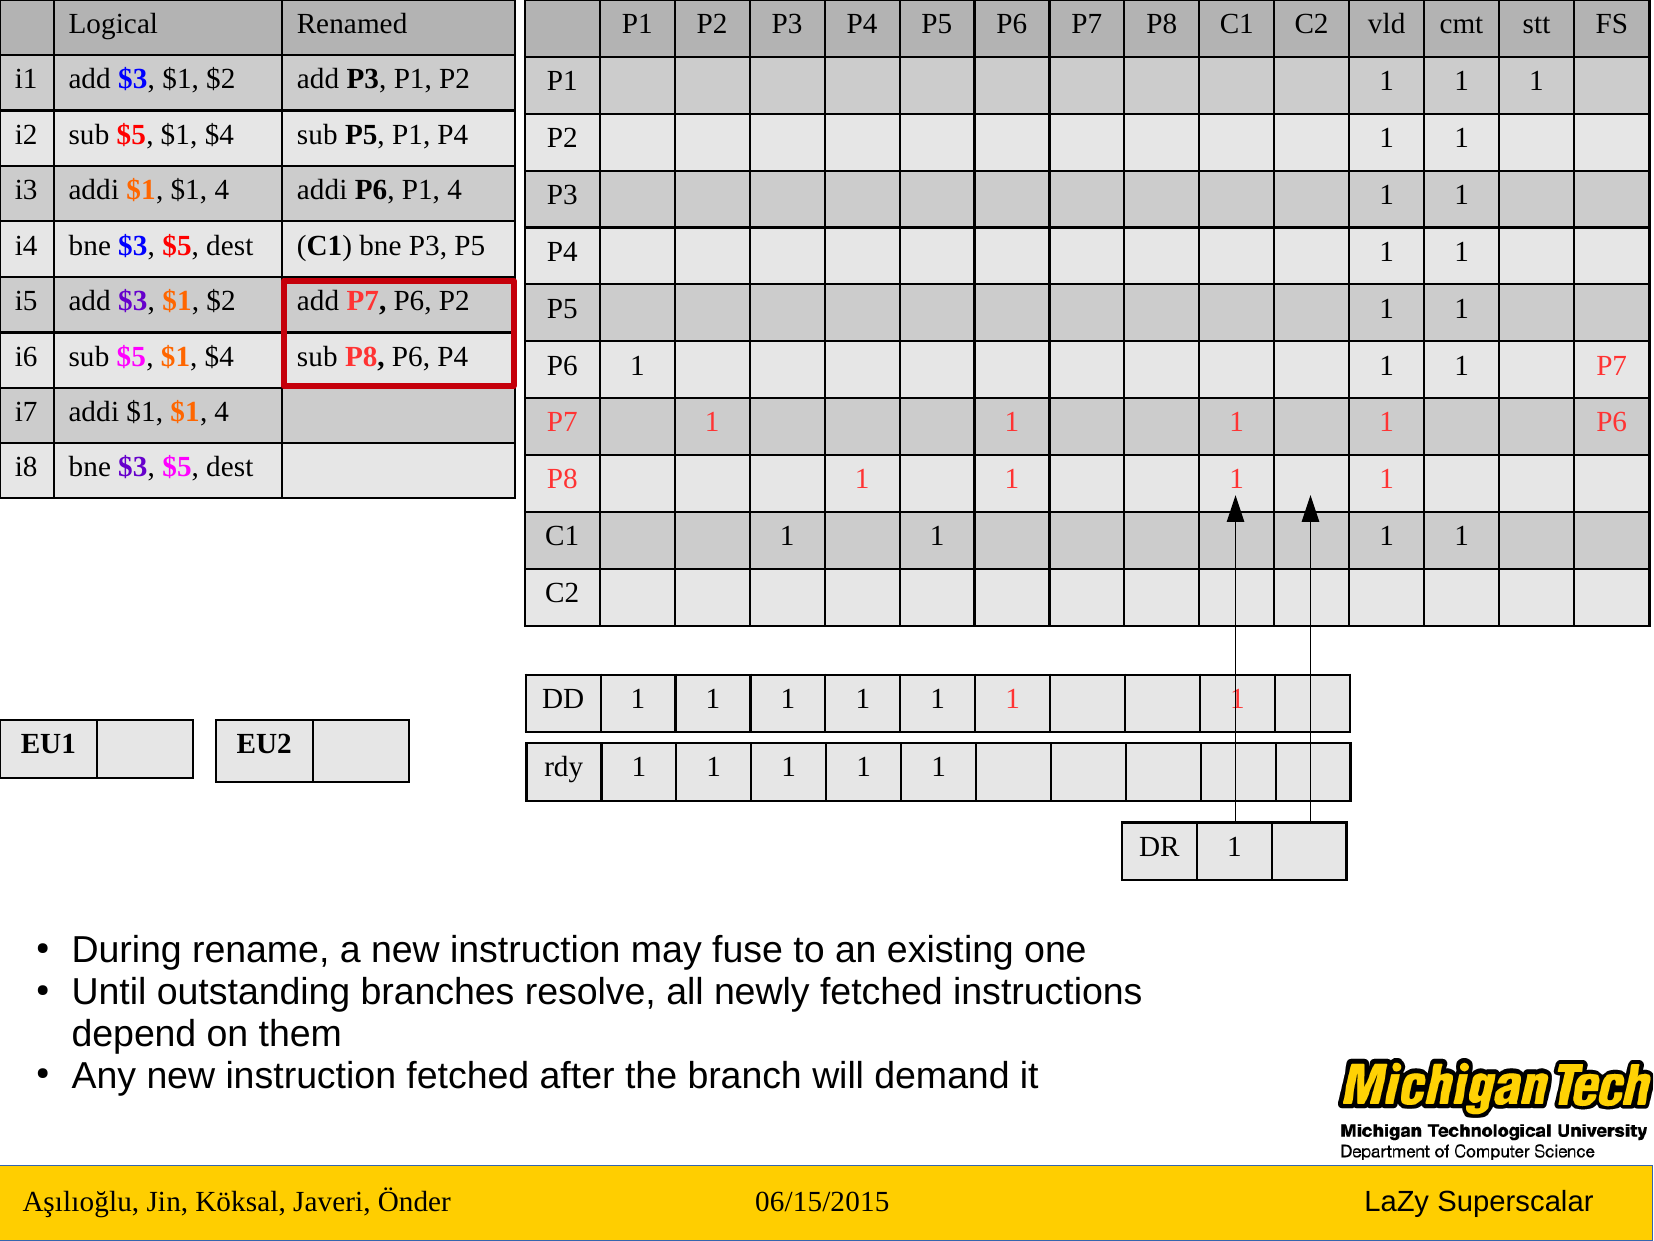

| | Logical | Renamed |
| --- | --- | --- |
| i1 | add $3, $1, $2 | add P3, P1, P2 |
| i2 | sub $5, $1, $4 | sub P5, P1, P4 |
| i3 | addi $1, $1, 4 | addi P6, P1, 4 |
| i4 | bne $3, $5, dest | (C1) bne P3, P5 |
| i5 | add $3, $1, $2 | add P7, P6, P2 |
| i6 | sub $5, $1, $4 | sub P8, P6, P4 |
| i7 | addi $1, $1, 4 | |
| i8 | bne $3, $5, dest | |
| | P1 | P2 | P3 | P4 | P5 | P6 | P7 | P8 | C1 | C2 | vld | cmt | stt | FS |
| --- | --- | --- | --- | --- | --- | --- | --- | --- | --- | --- | --- | --- | --- | --- |
| P1 | | | | | | | | | | | 1 | 1 | 1 | |
| P2 | | | | | | | | | | | 1 | 1 | | |
| P3 | | | | | | | | | | | 1 | 1 | | |
| P4 | | | | | | | | | | | 1 | 1 | | |
| P5 | | | | | | | | | | | 1 | 1 | | |
| P6 | 1 | | | | | | | | | | 1 | 1 | | P7 |
| P7 | | 1 | | | | 1 | | | 1 | | 1 | | | P6 |
| P8 | | | | 1 | | 1 | | | 1 | | 1 | | | |
| C1 | | | 1 | | 1 | | | | | | 1 | 1 | | |
| C2 | | | | | | | | | | | | | | |
| DD | 1 | 1 | 1 | 1 | 1 | 1 | | | 1 | |
| --- | --- | --- | --- | --- | --- | --- | --- | --- | --- | --- |
| EU1 | |
| --- | --- |
| EU2 | |
| --- | --- |
| rdy | 1 | 1 | 1 | 1 | 1 | | | | | |
| --- | --- | --- | --- | --- | --- | --- | --- | --- | --- | --- |
| DR | 1 | |
| --- | --- | --- |
During rename, a new instruction may fuse to an existing one
Until outstanding branches resolve, all newly fetched instructions depend on them
Any new instruction fetched after the branch will demand it
Aşılıoğlu, Jin, Köksal, Javeri, Önder
06/15/2015